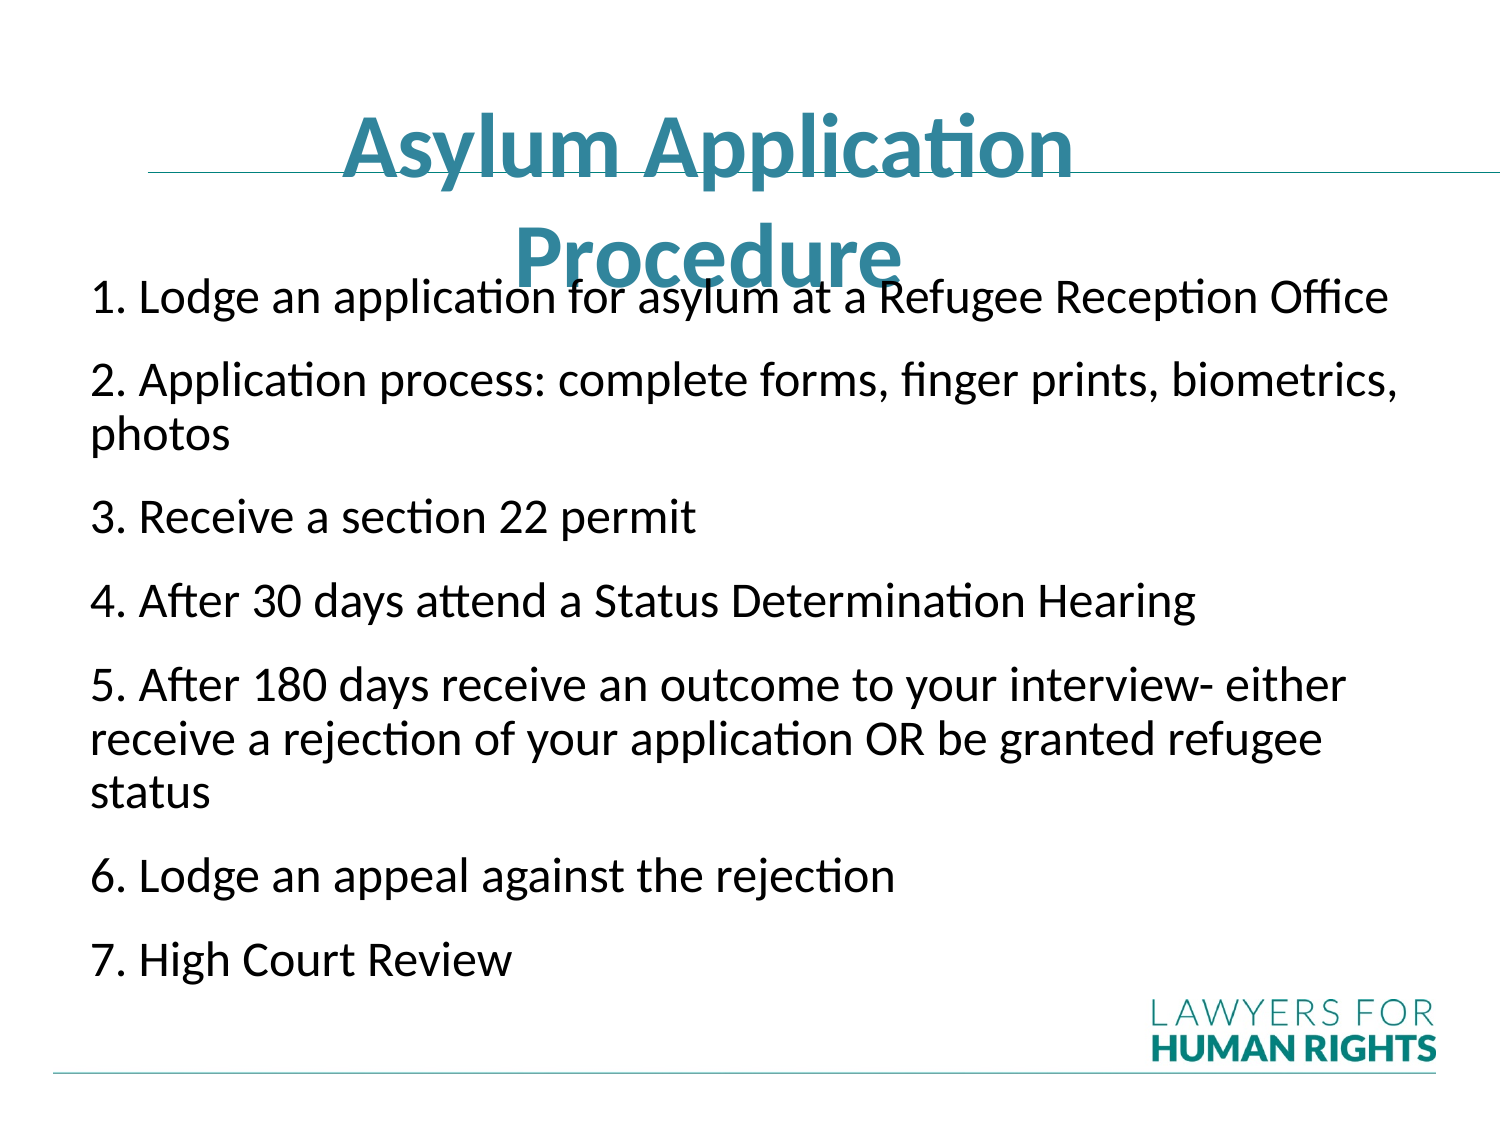

# Asylum Application Procedure
1. Lodge an application for asylum at a Refugee Reception Office
2. Application process: complete forms, finger prints, biometrics, photos
3. Receive a section 22 permit
4. After 30 days attend a Status Determination Hearing
5. After 180 days receive an outcome to your interview- either receive a rejection of your application OR be granted refugee status
6. Lodge an appeal against the rejection
7. High Court Review